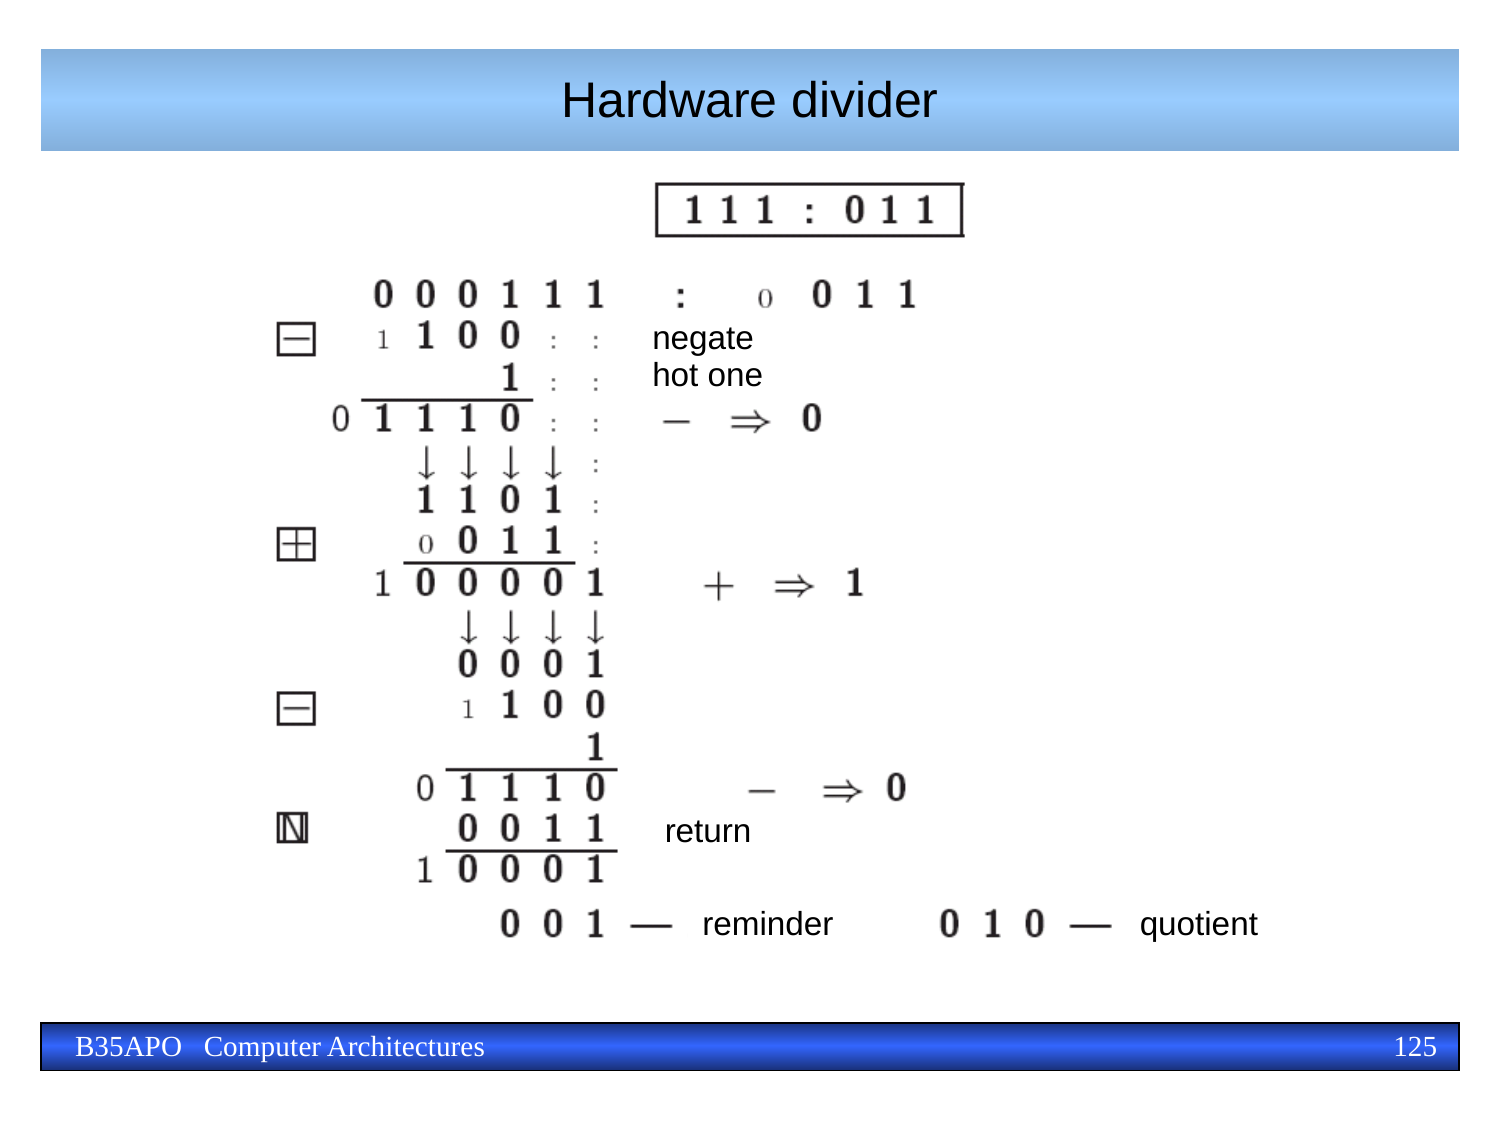

# Hardware divider
negate
hot one
return
reminder
quotient
B35APO Computer Architectures
125